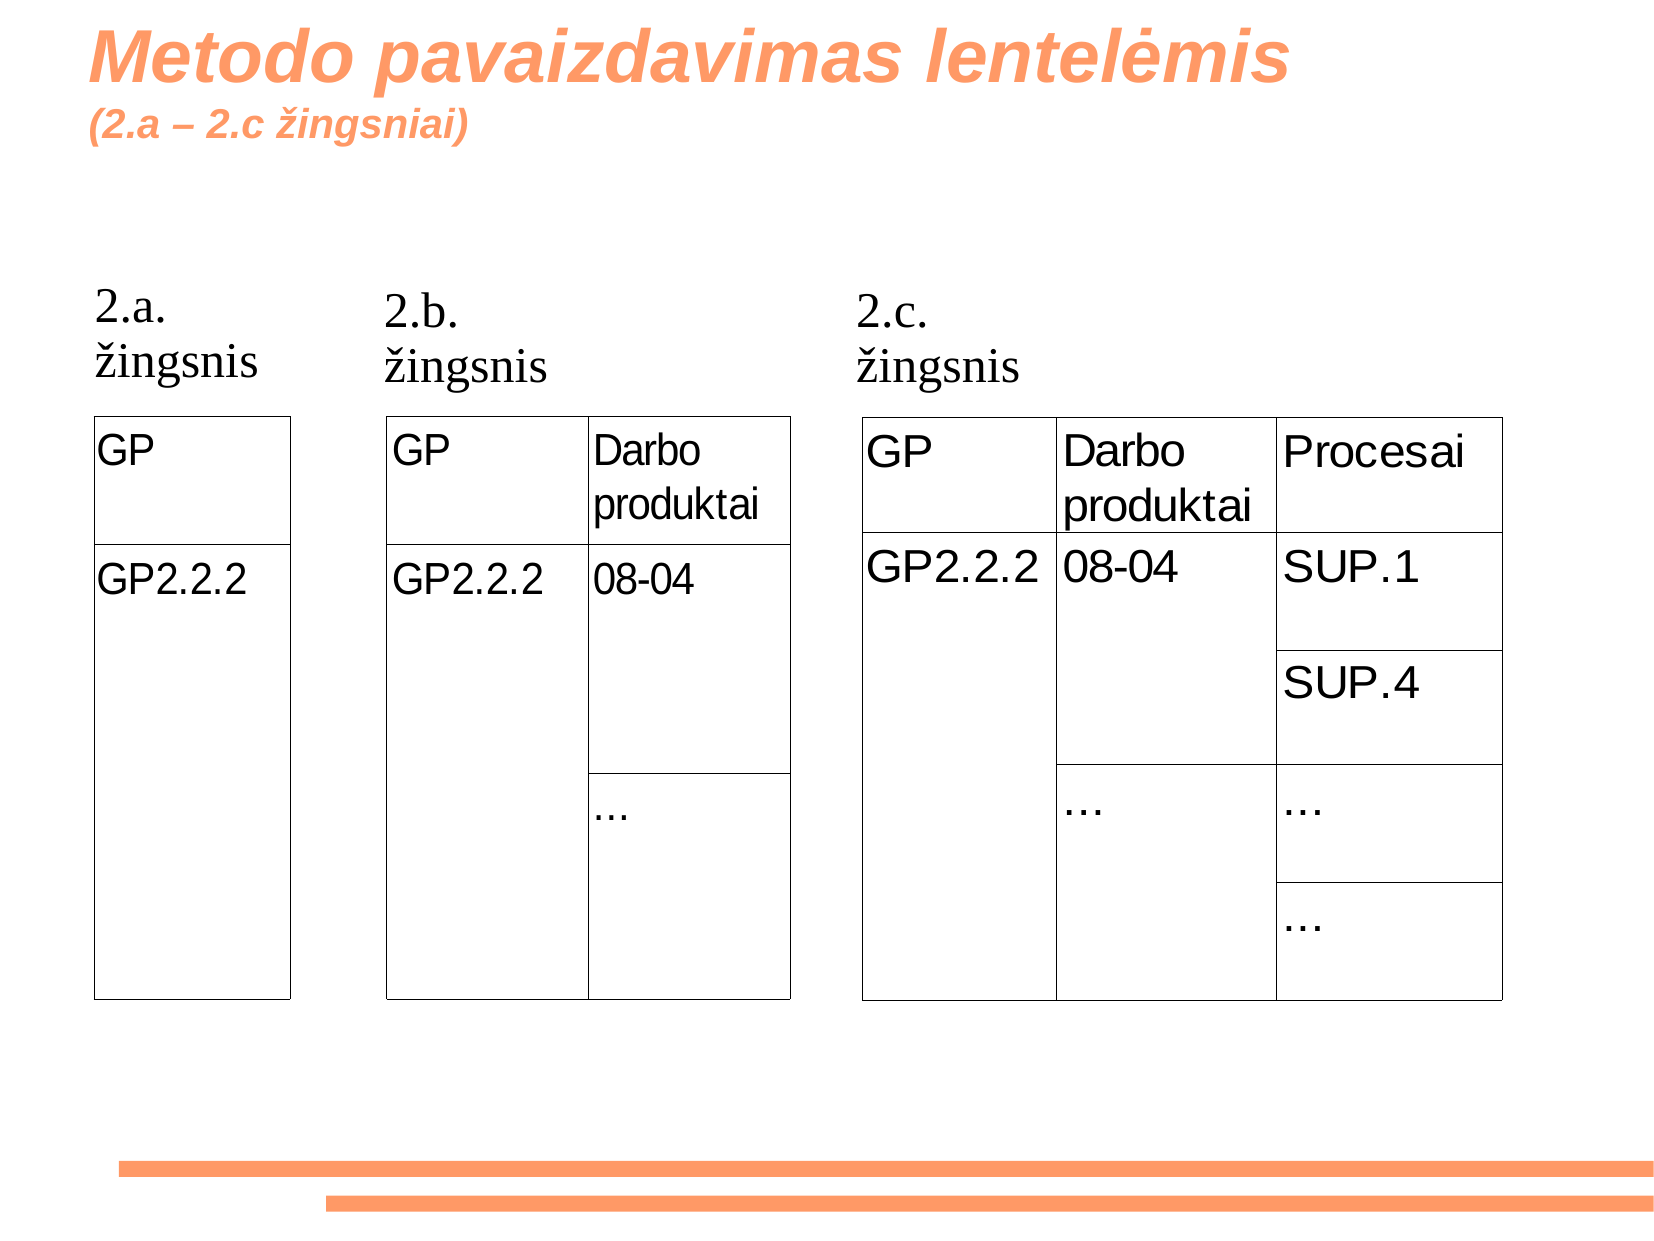

# Metodo pavaizdavimas lentelėmis (2.a – 2.c žingsniai)
2.a.
žingsnis
2.b.
žingsnis
2.c.
žingsnis